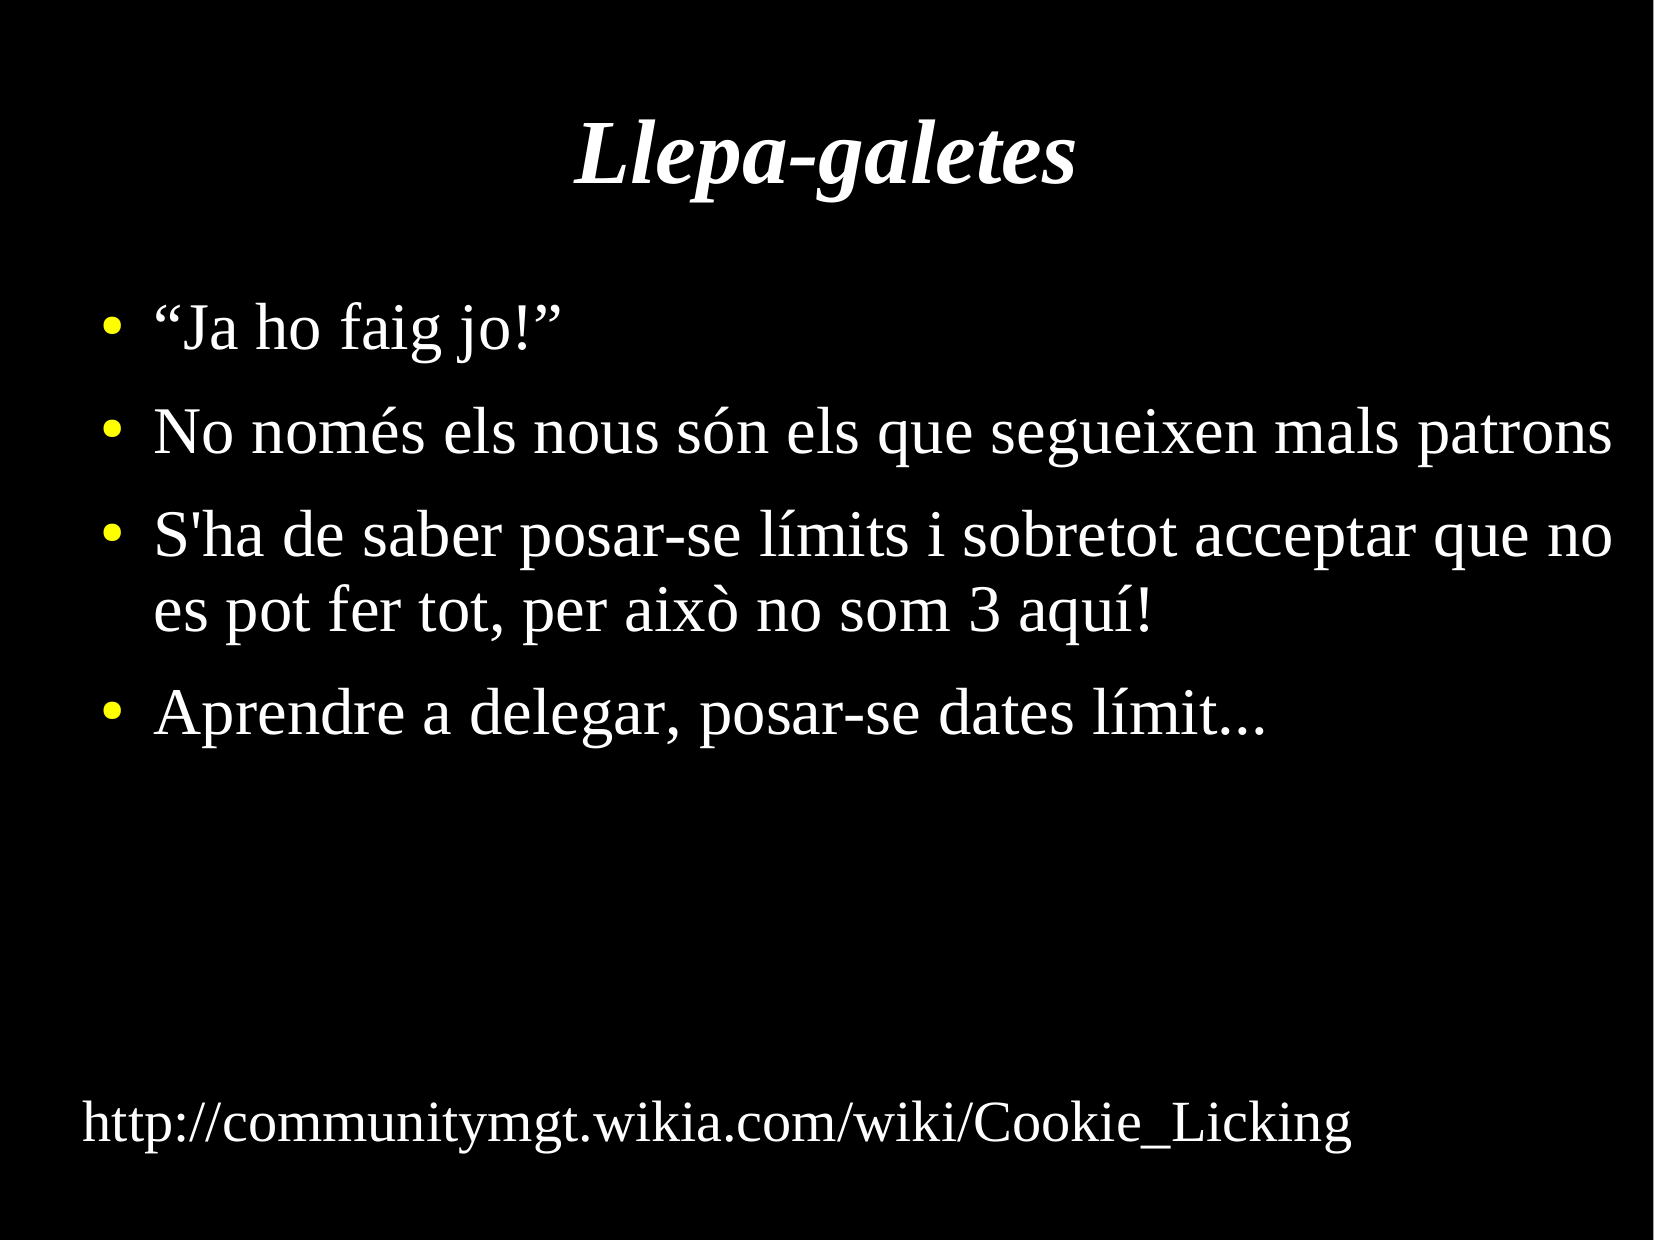

# Llepa-galetes
“Ja ho faig jo!”
No només els nous són els que segueixen mals patrons
S'ha de saber posar-se límits i sobretot acceptar que no es pot fer tot, per això no som 3 aquí!
Aprendre a delegar, posar-se dates límit...
http://communitymgt.wikia.com/wiki/Cookie_Licking